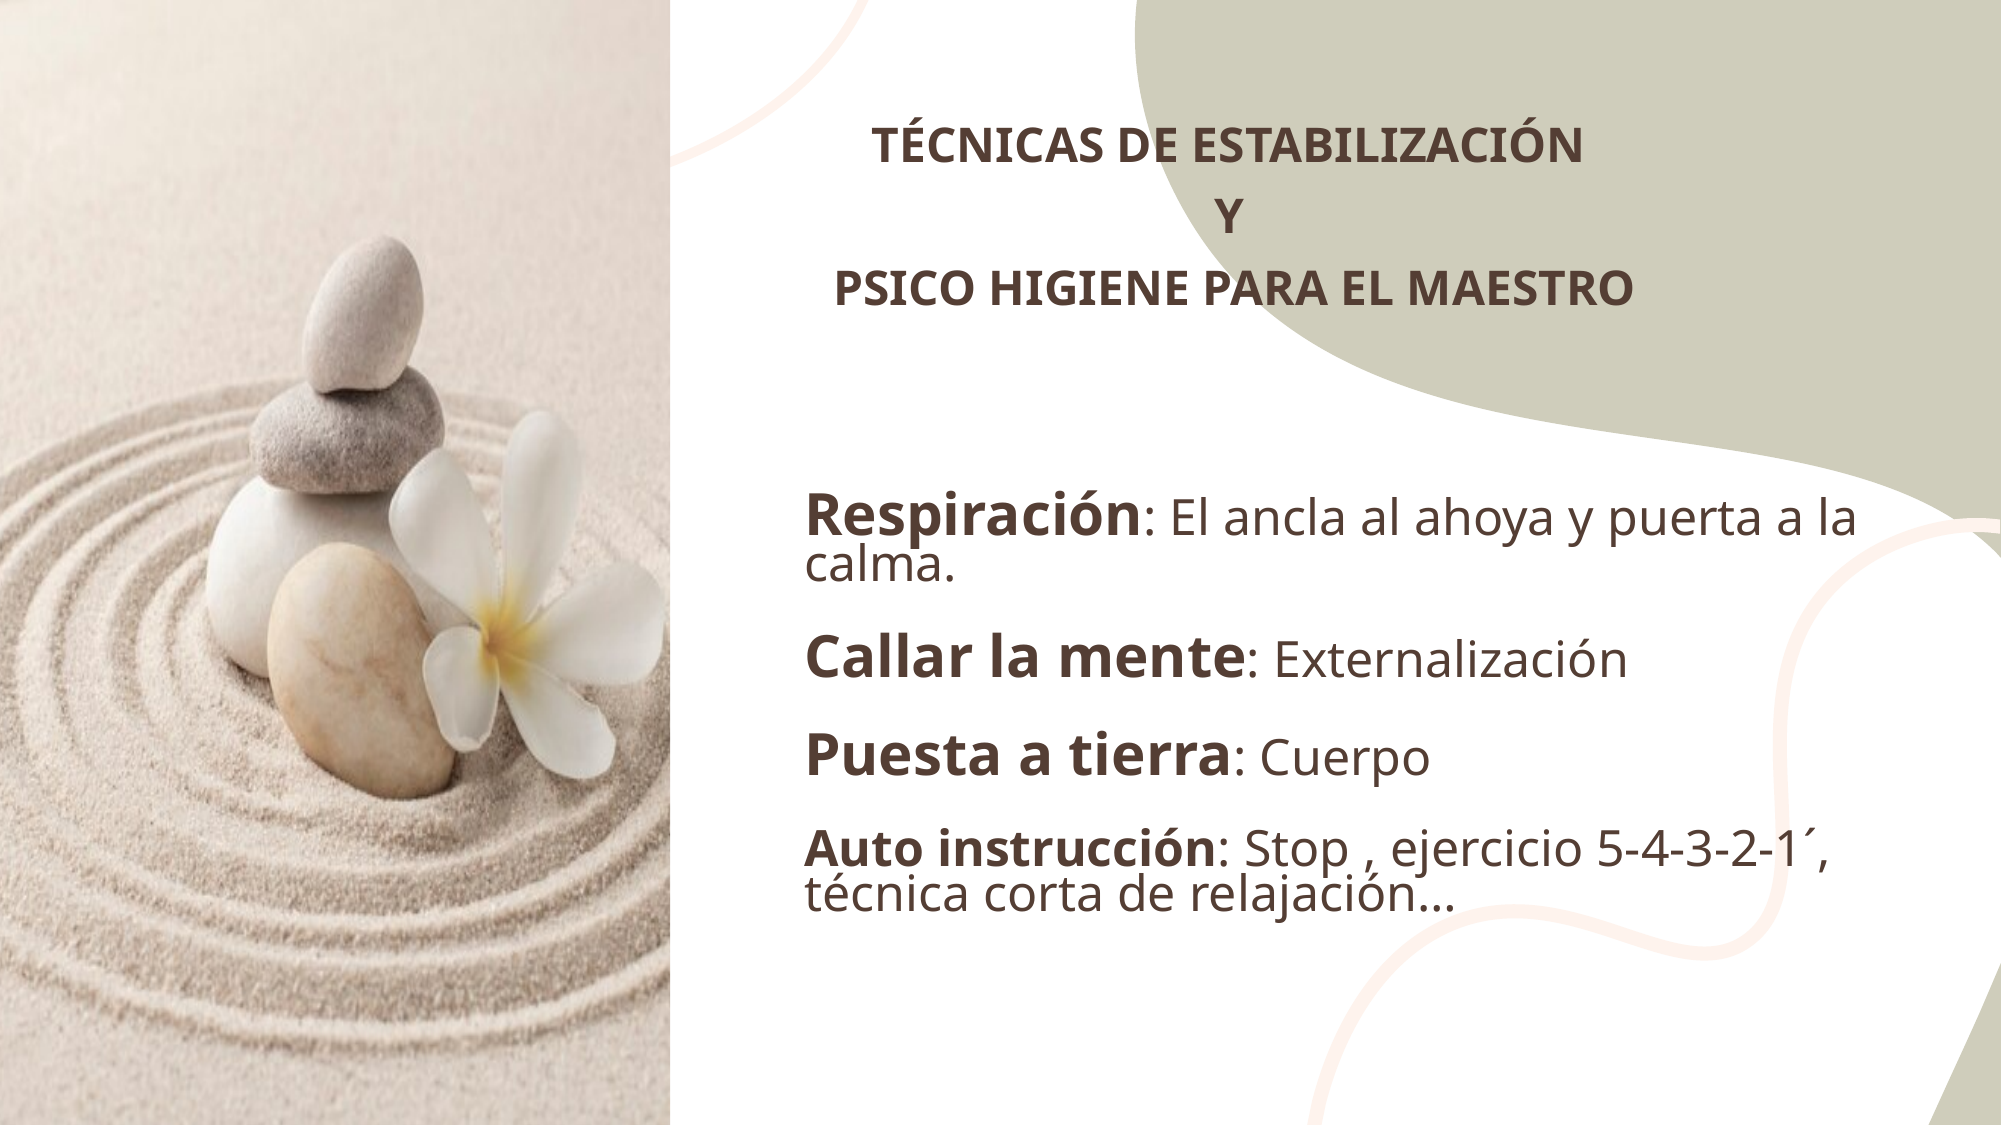

Técnicas de estabilización
Y
psico higiene para el maestro
# Respiración: El ancla al ahoya y puerta a la calma. Callar la mente: Externalización Puesta a tierra: Cuerpo Auto instrucción: Stop , ejercicio 5-4-3-2-1´, técnica corta de relajación…